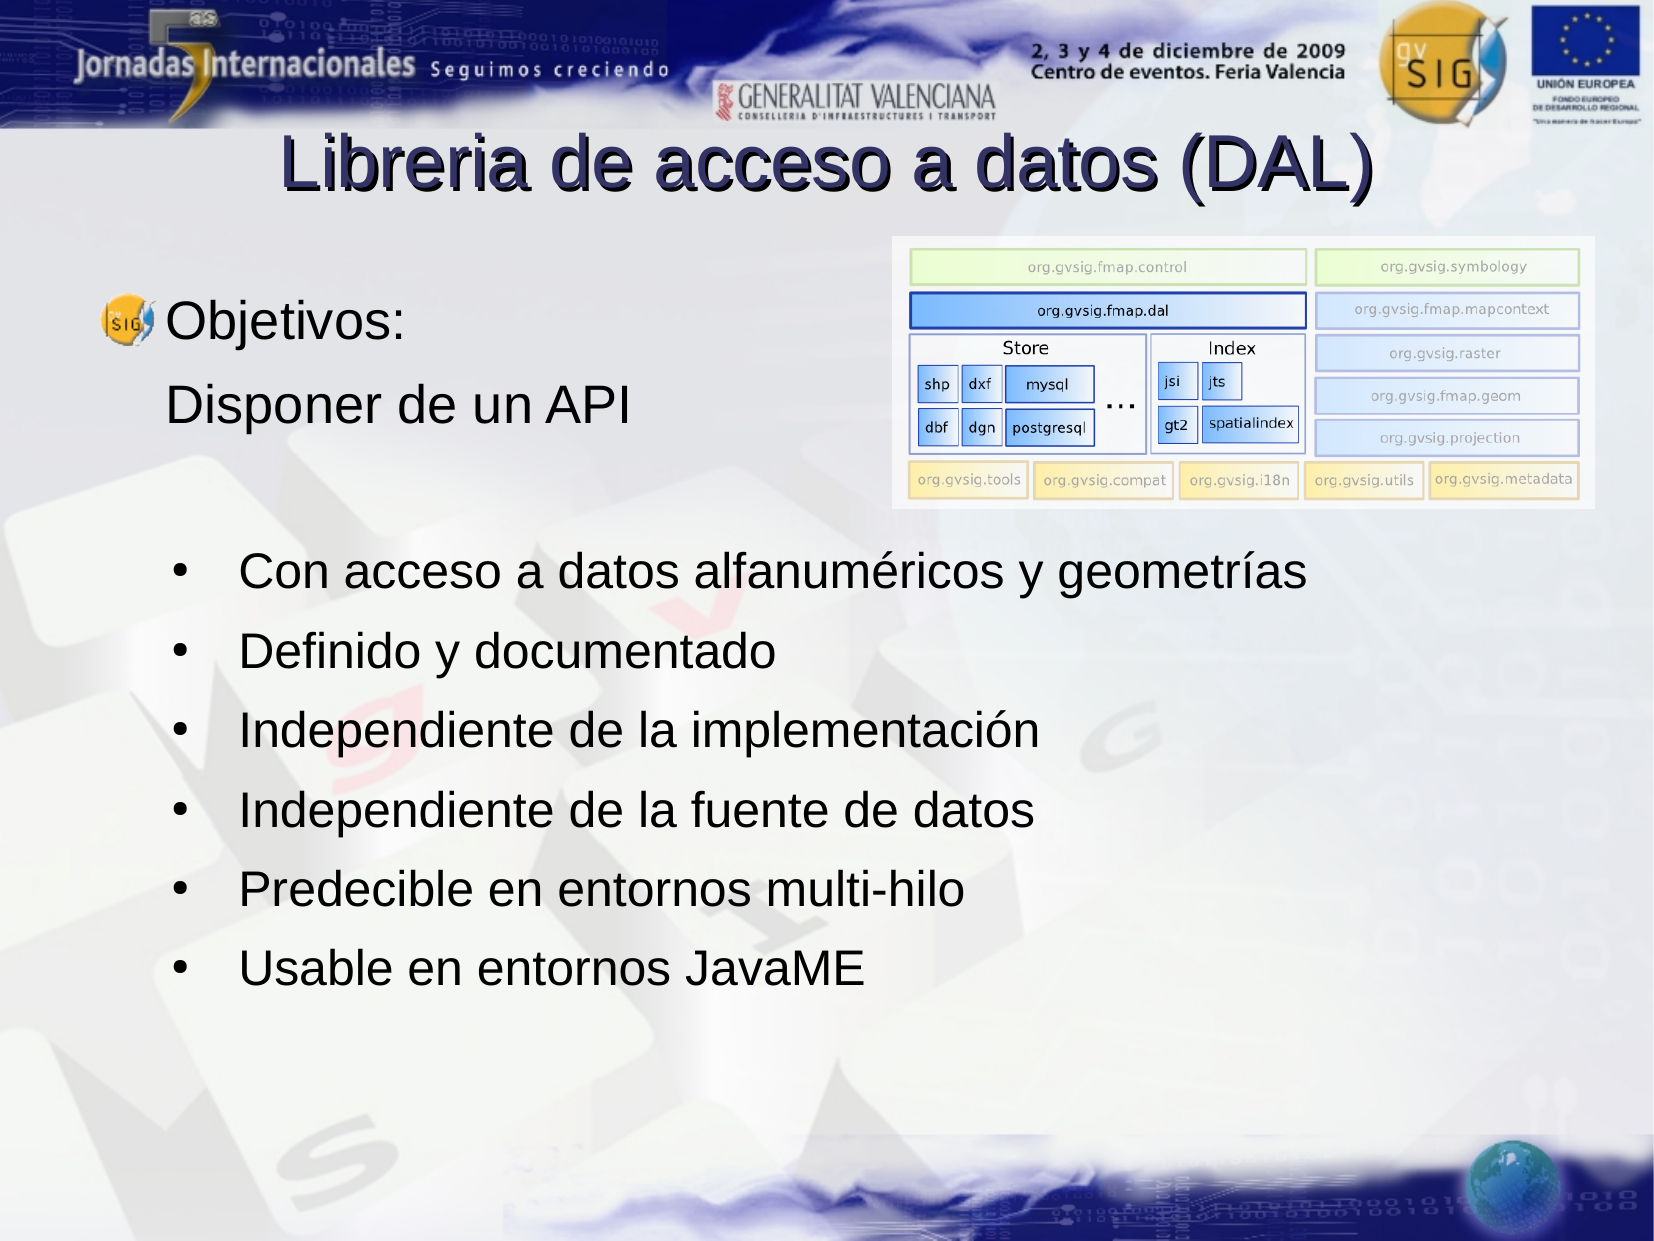

# Libreria de acceso a datos (DAL)
Objetivos:
Disponer de un API
 Con acceso a datos alfanuméricos y geometrías
 Definido y documentado
 Independiente de la implementación
 Independiente de la fuente de datos
 Predecible en entornos multi-hilo
 Usable en entornos JavaME